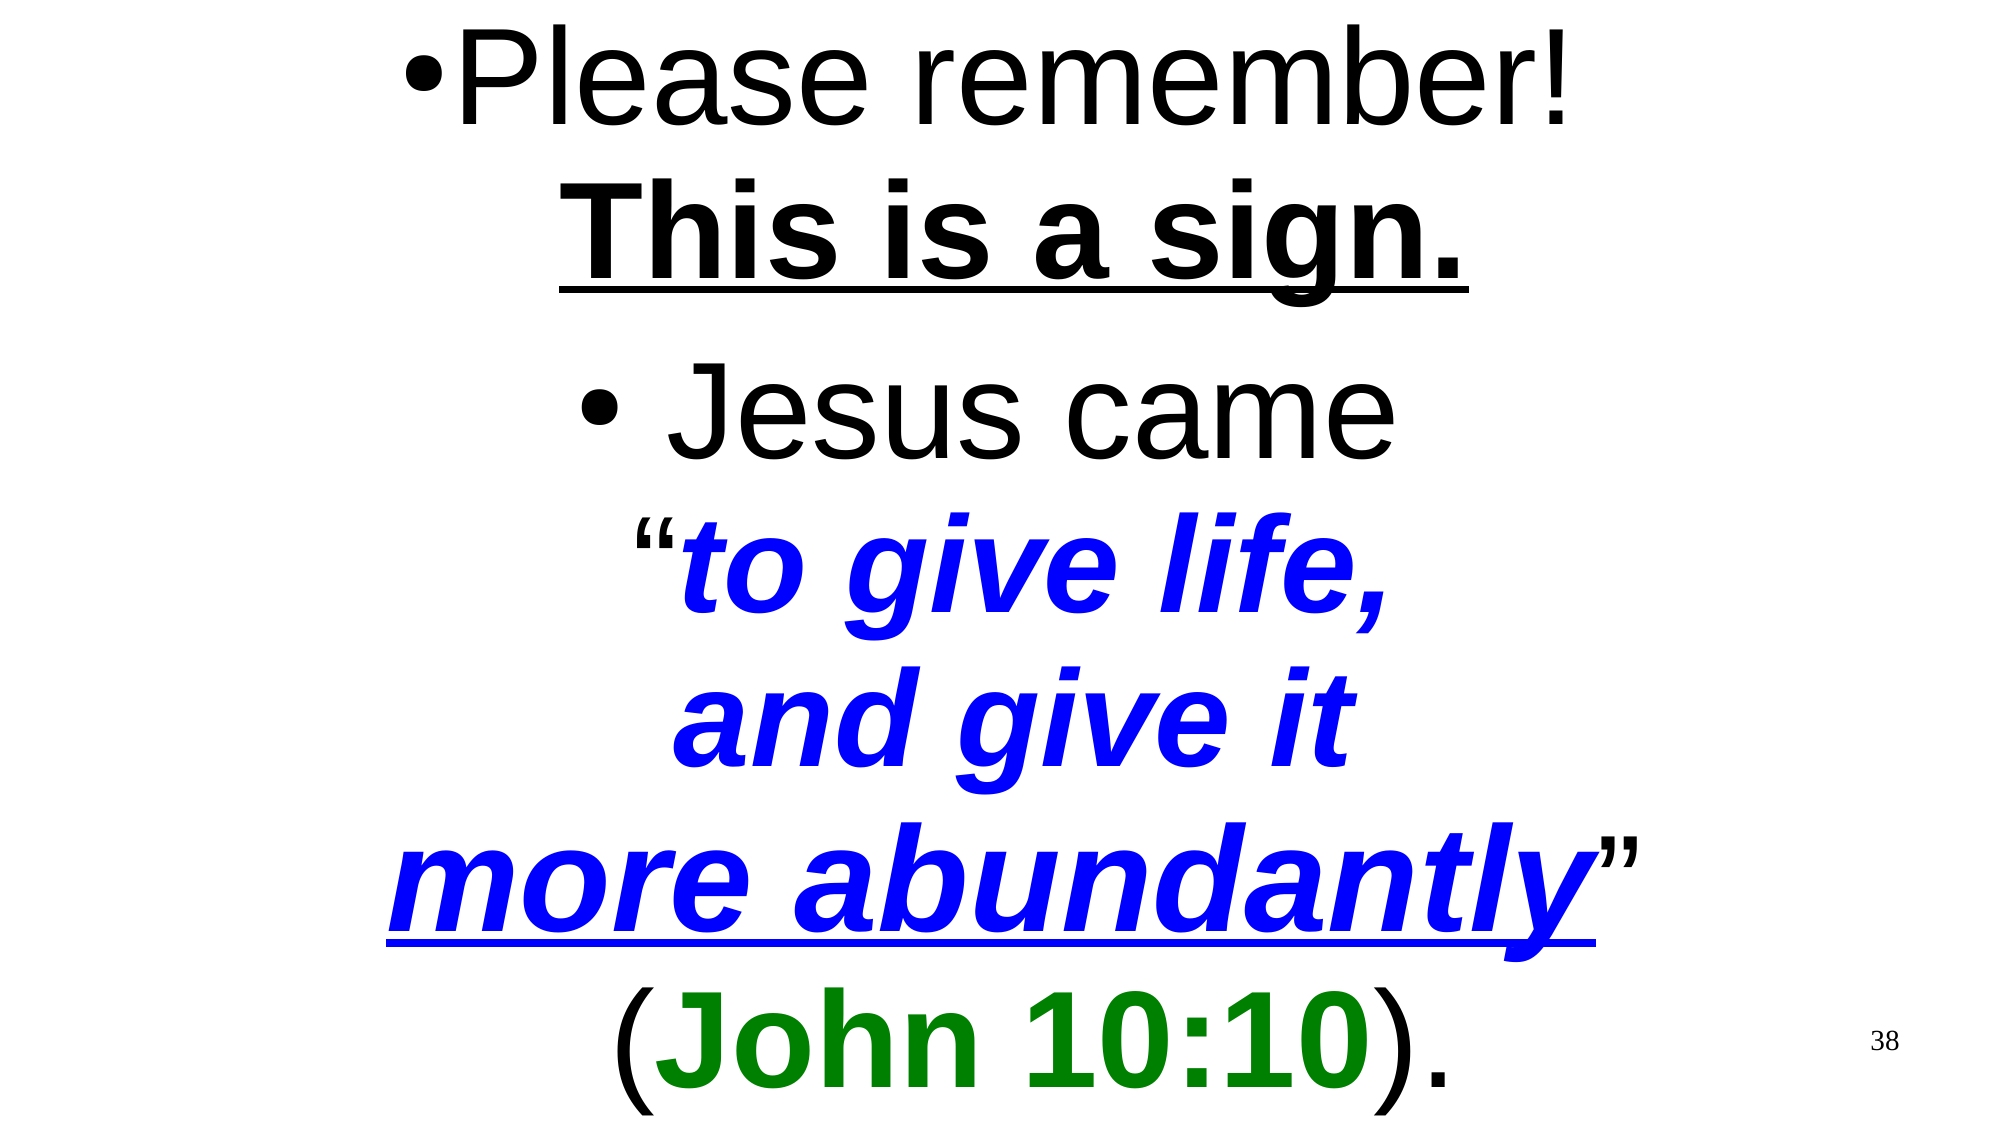

# Please remember! This is a sign.
 Jesus came
“to give life,
and give it
more abundantly”
(John 10:10).
38